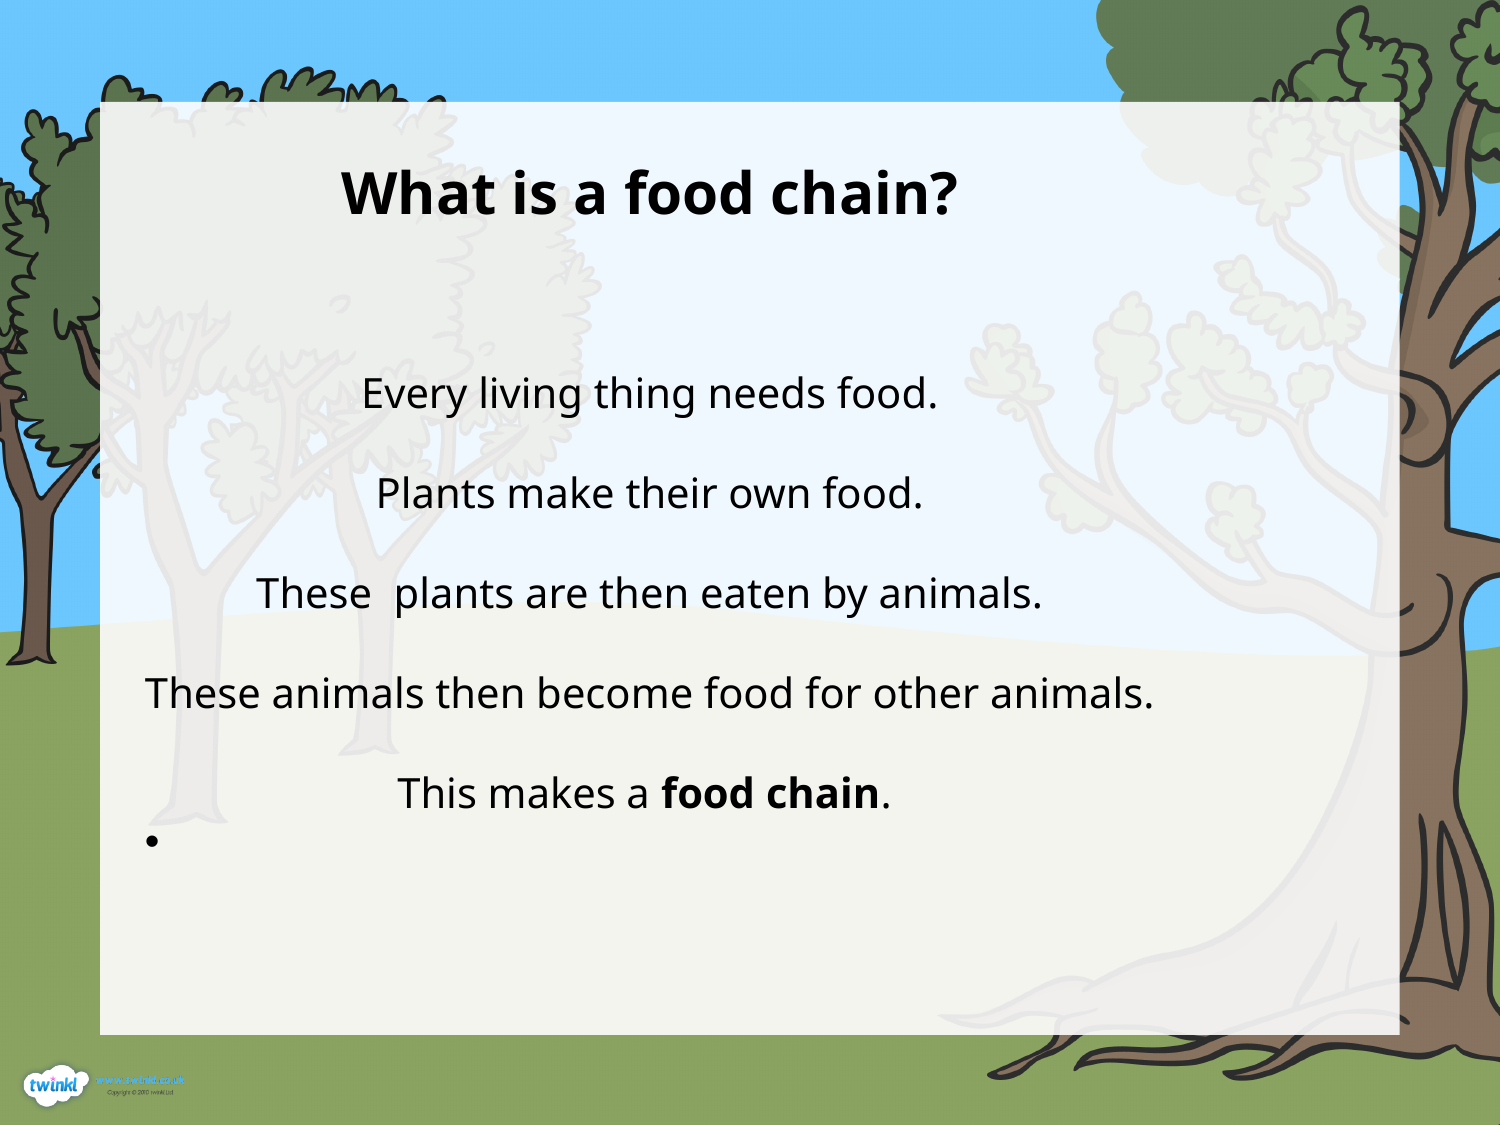

What is a food chain?
Every living thing needs food.
Plants make their own food.
These plants are then eaten by animals.
These animals then become food for other animals.
This makes a food chain.